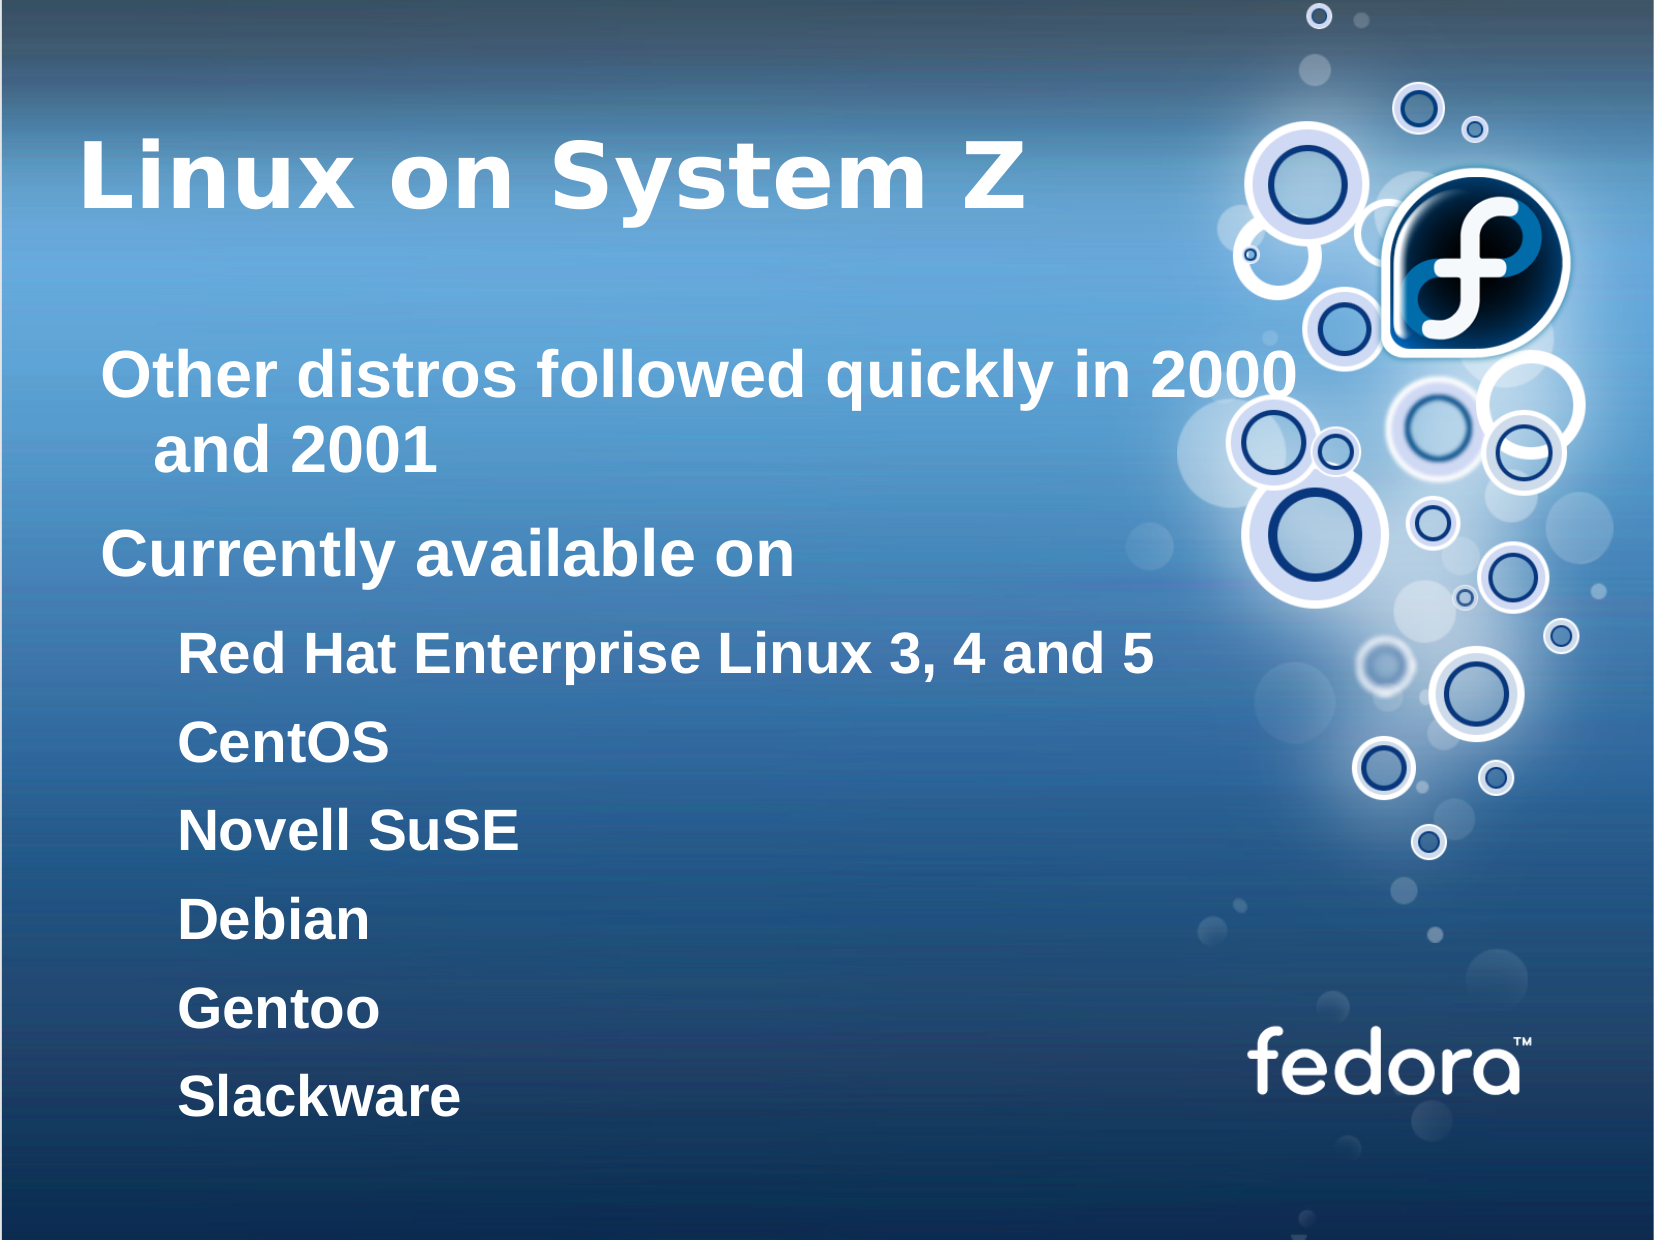

# Linux on System Z
Other distros followed quickly in 2000 and 2001
Currently available on
Red Hat Enterprise Linux 3, 4 and 5
CentOS
Novell SuSE
Debian
Gentoo
Slackware